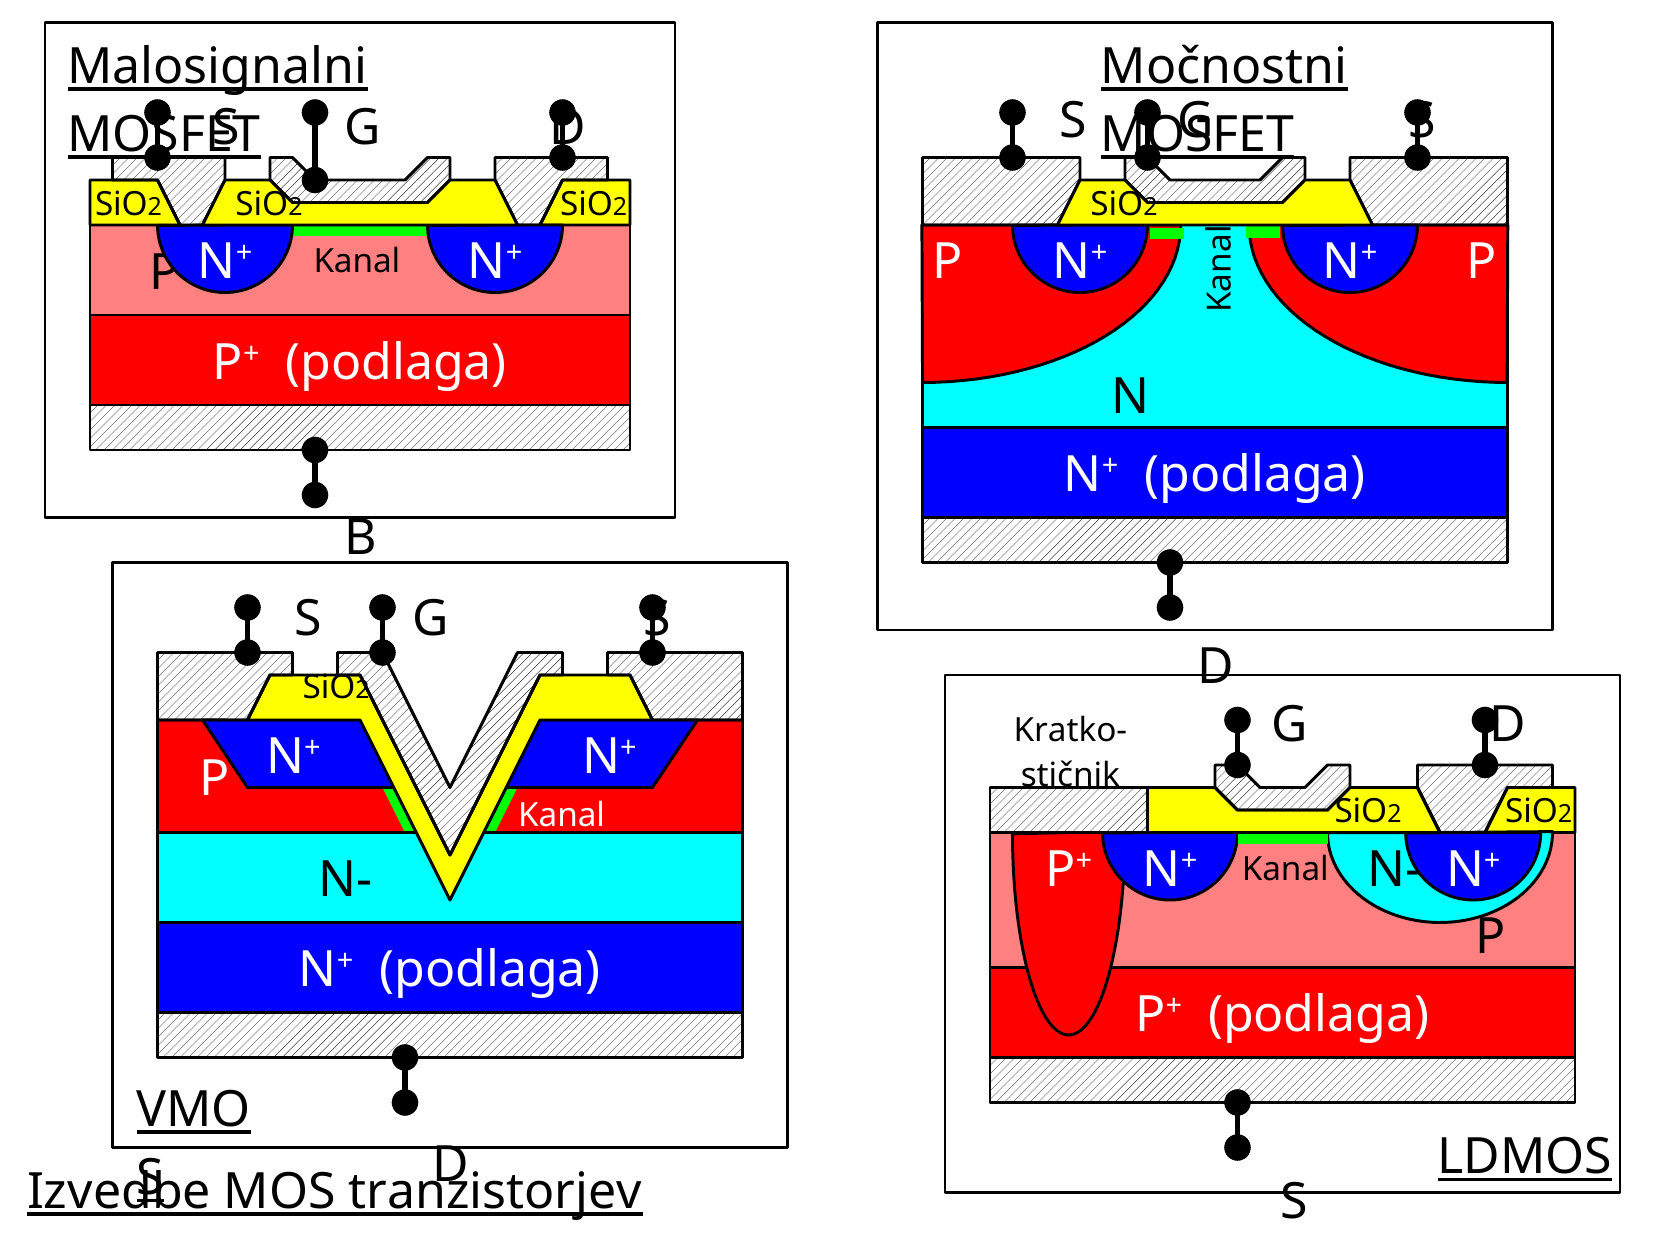

Malosignalni MOSFET
Močnostni MOSFET
 P
P
S G S
D
S G D
B
N+
N+
N+
N+
SiO2
SiO2
 SiO2
SiO2
P
N
Kanal
Kanal
P+ (podlaga)
N+ (podlaga)
S G S
D
P+
SiO2
G D
S
Kratko-
stičnik
P
N+
 N+
N-
N+
N+
 SiO2
 SiO2
Kanal
N-
 P
Kanal
N+ (podlaga)
P+ (podlaga)
VMOS
LDMOS
Izvedbe MOS tranzistorjev